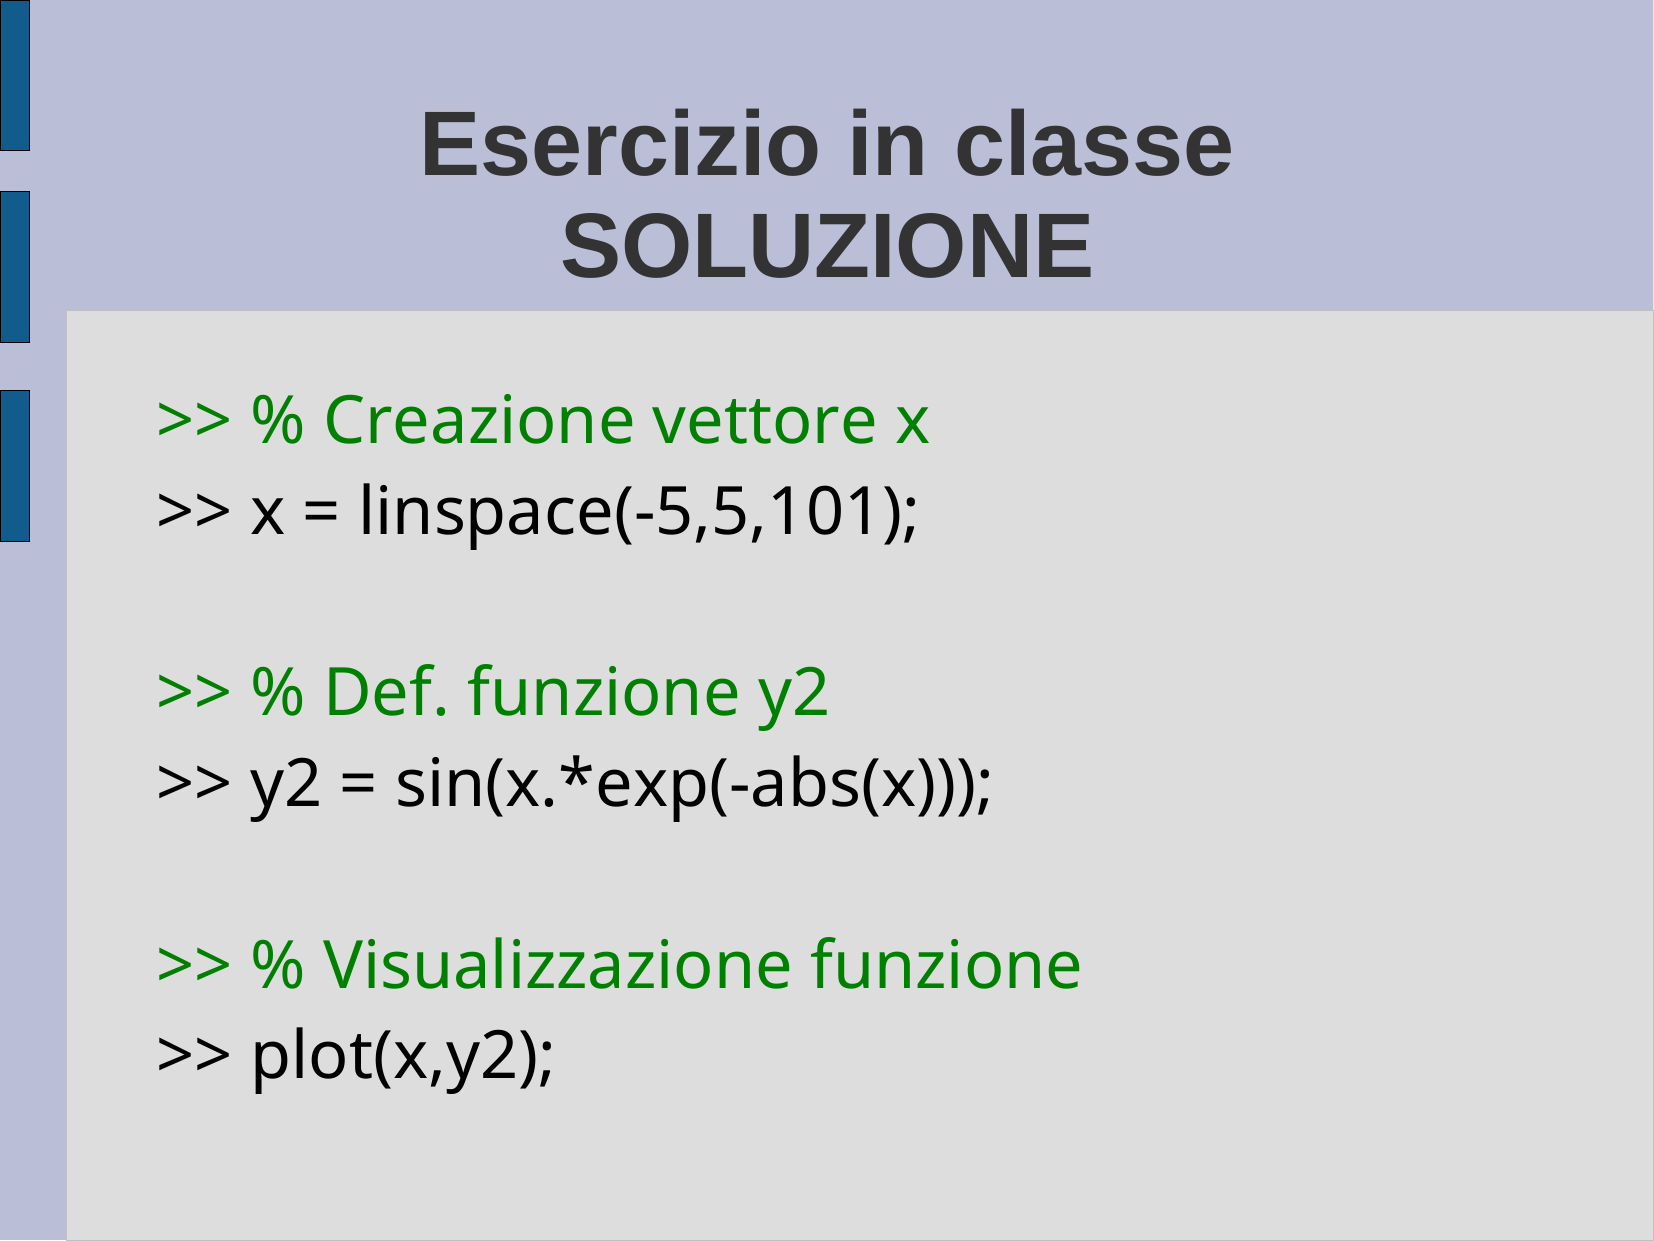

# Esercizio in classe SOLUZIONE
>> % Creazione vettore x
>> x = linspace(-5,5,101);
>> % Def. funzione y2
>> y2 = sin(x.*exp(-abs(x)));
>> % Visualizzazione funzione
>> plot(x,y2);